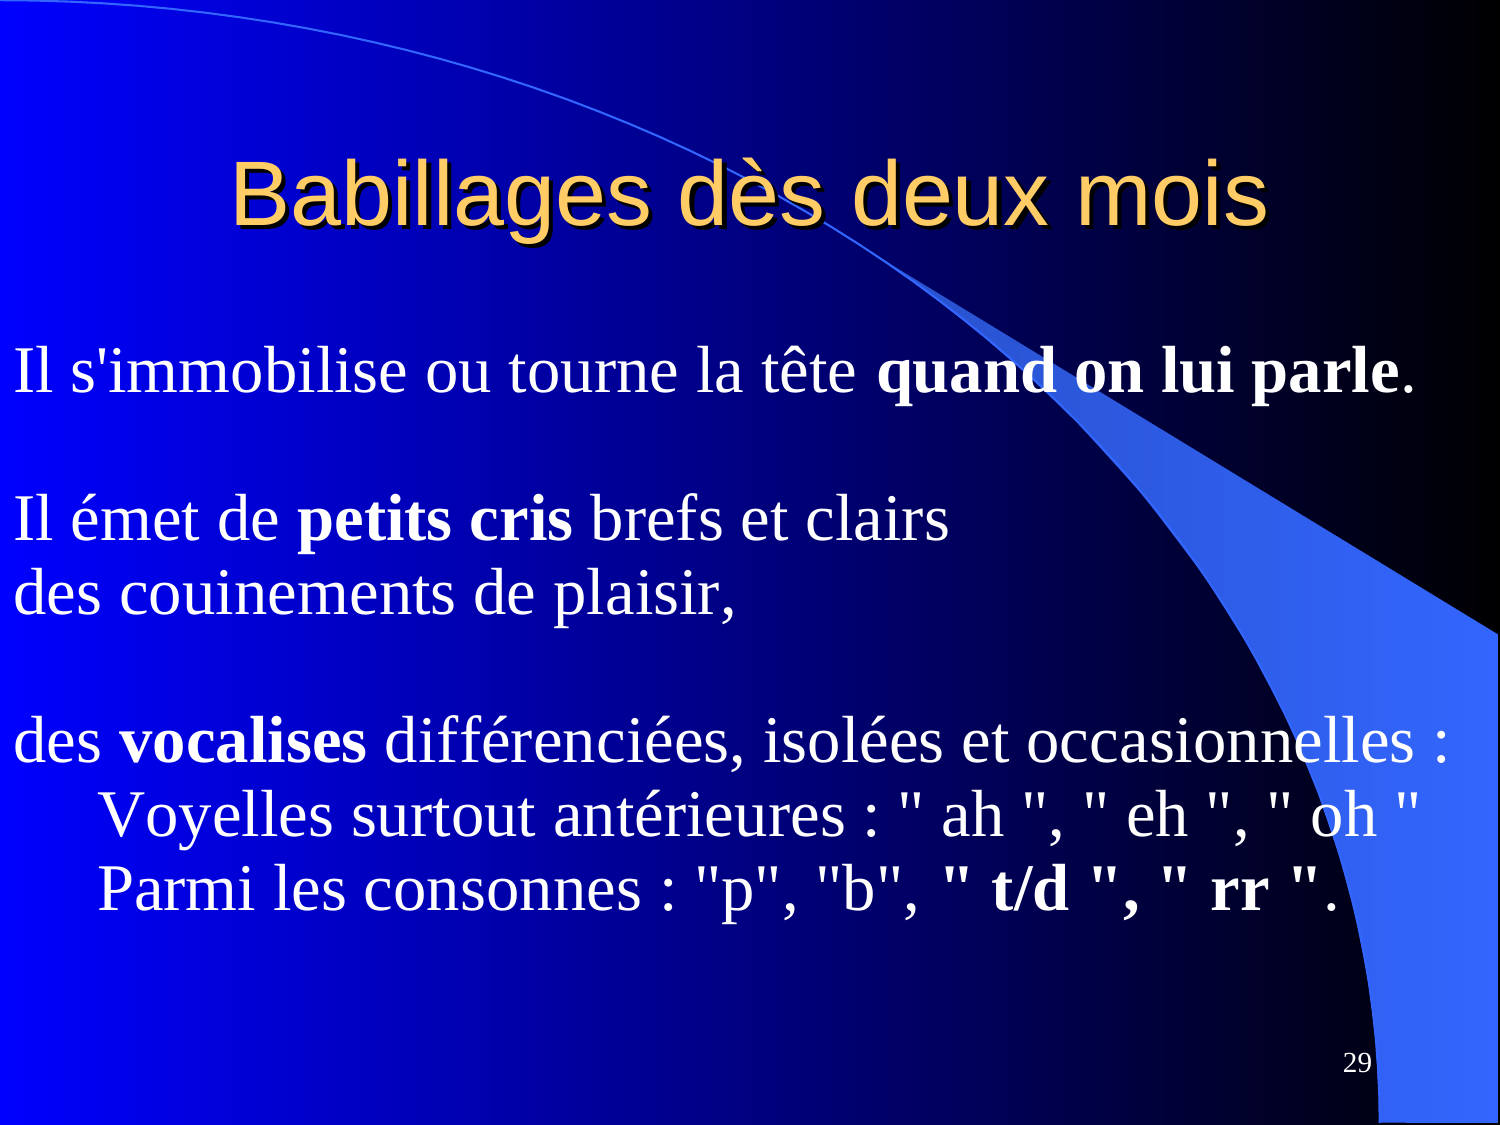

# Babillages dès deux mois
Il s'immobilise ou tourne la tête quand on lui parle.
Il émet de petits cris brefs et clairs
des couinements de plaisir,
des vocalises différenciées, isolées et occasionnelles :
 Voyelles surtout antérieures : " ah ", " eh ", " oh "
 Parmi les consonnes : "p", "b", " t/d ", " rr ".
29